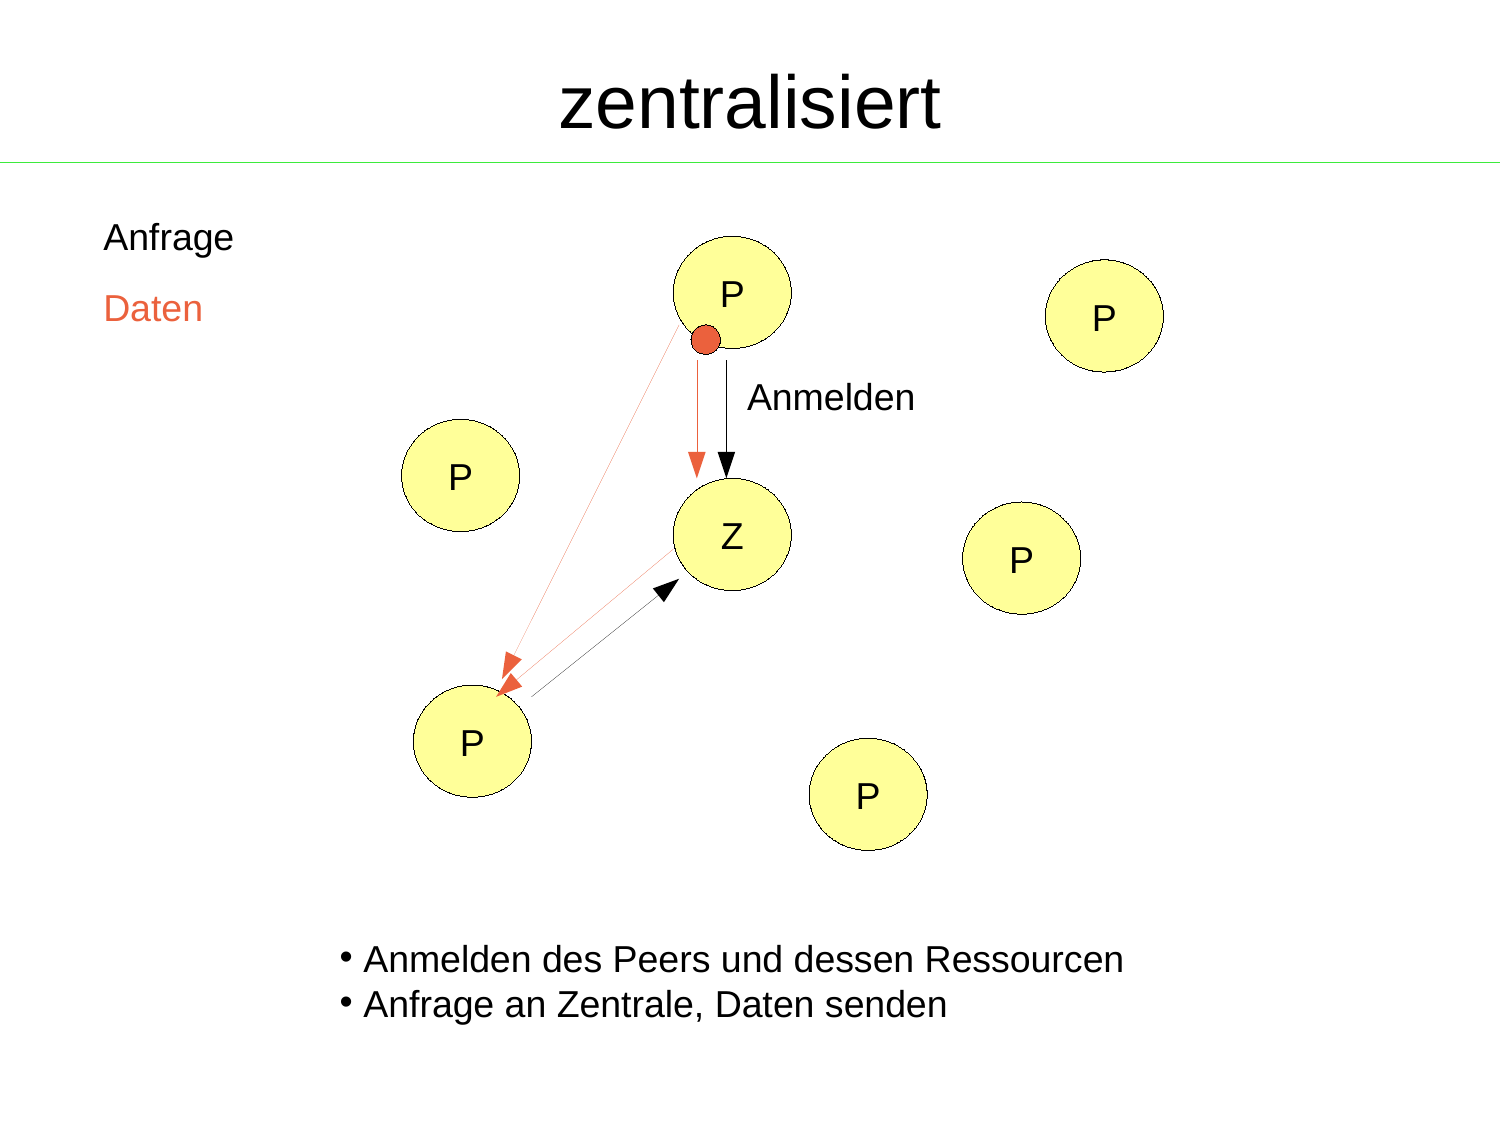

# zentralisiert
Anfrage
P
P
Daten
Anmelden
P
Z
P
P
P
 Anmelden des Peers und dessen Ressourcen
 Anfrage an Zentrale, Daten senden